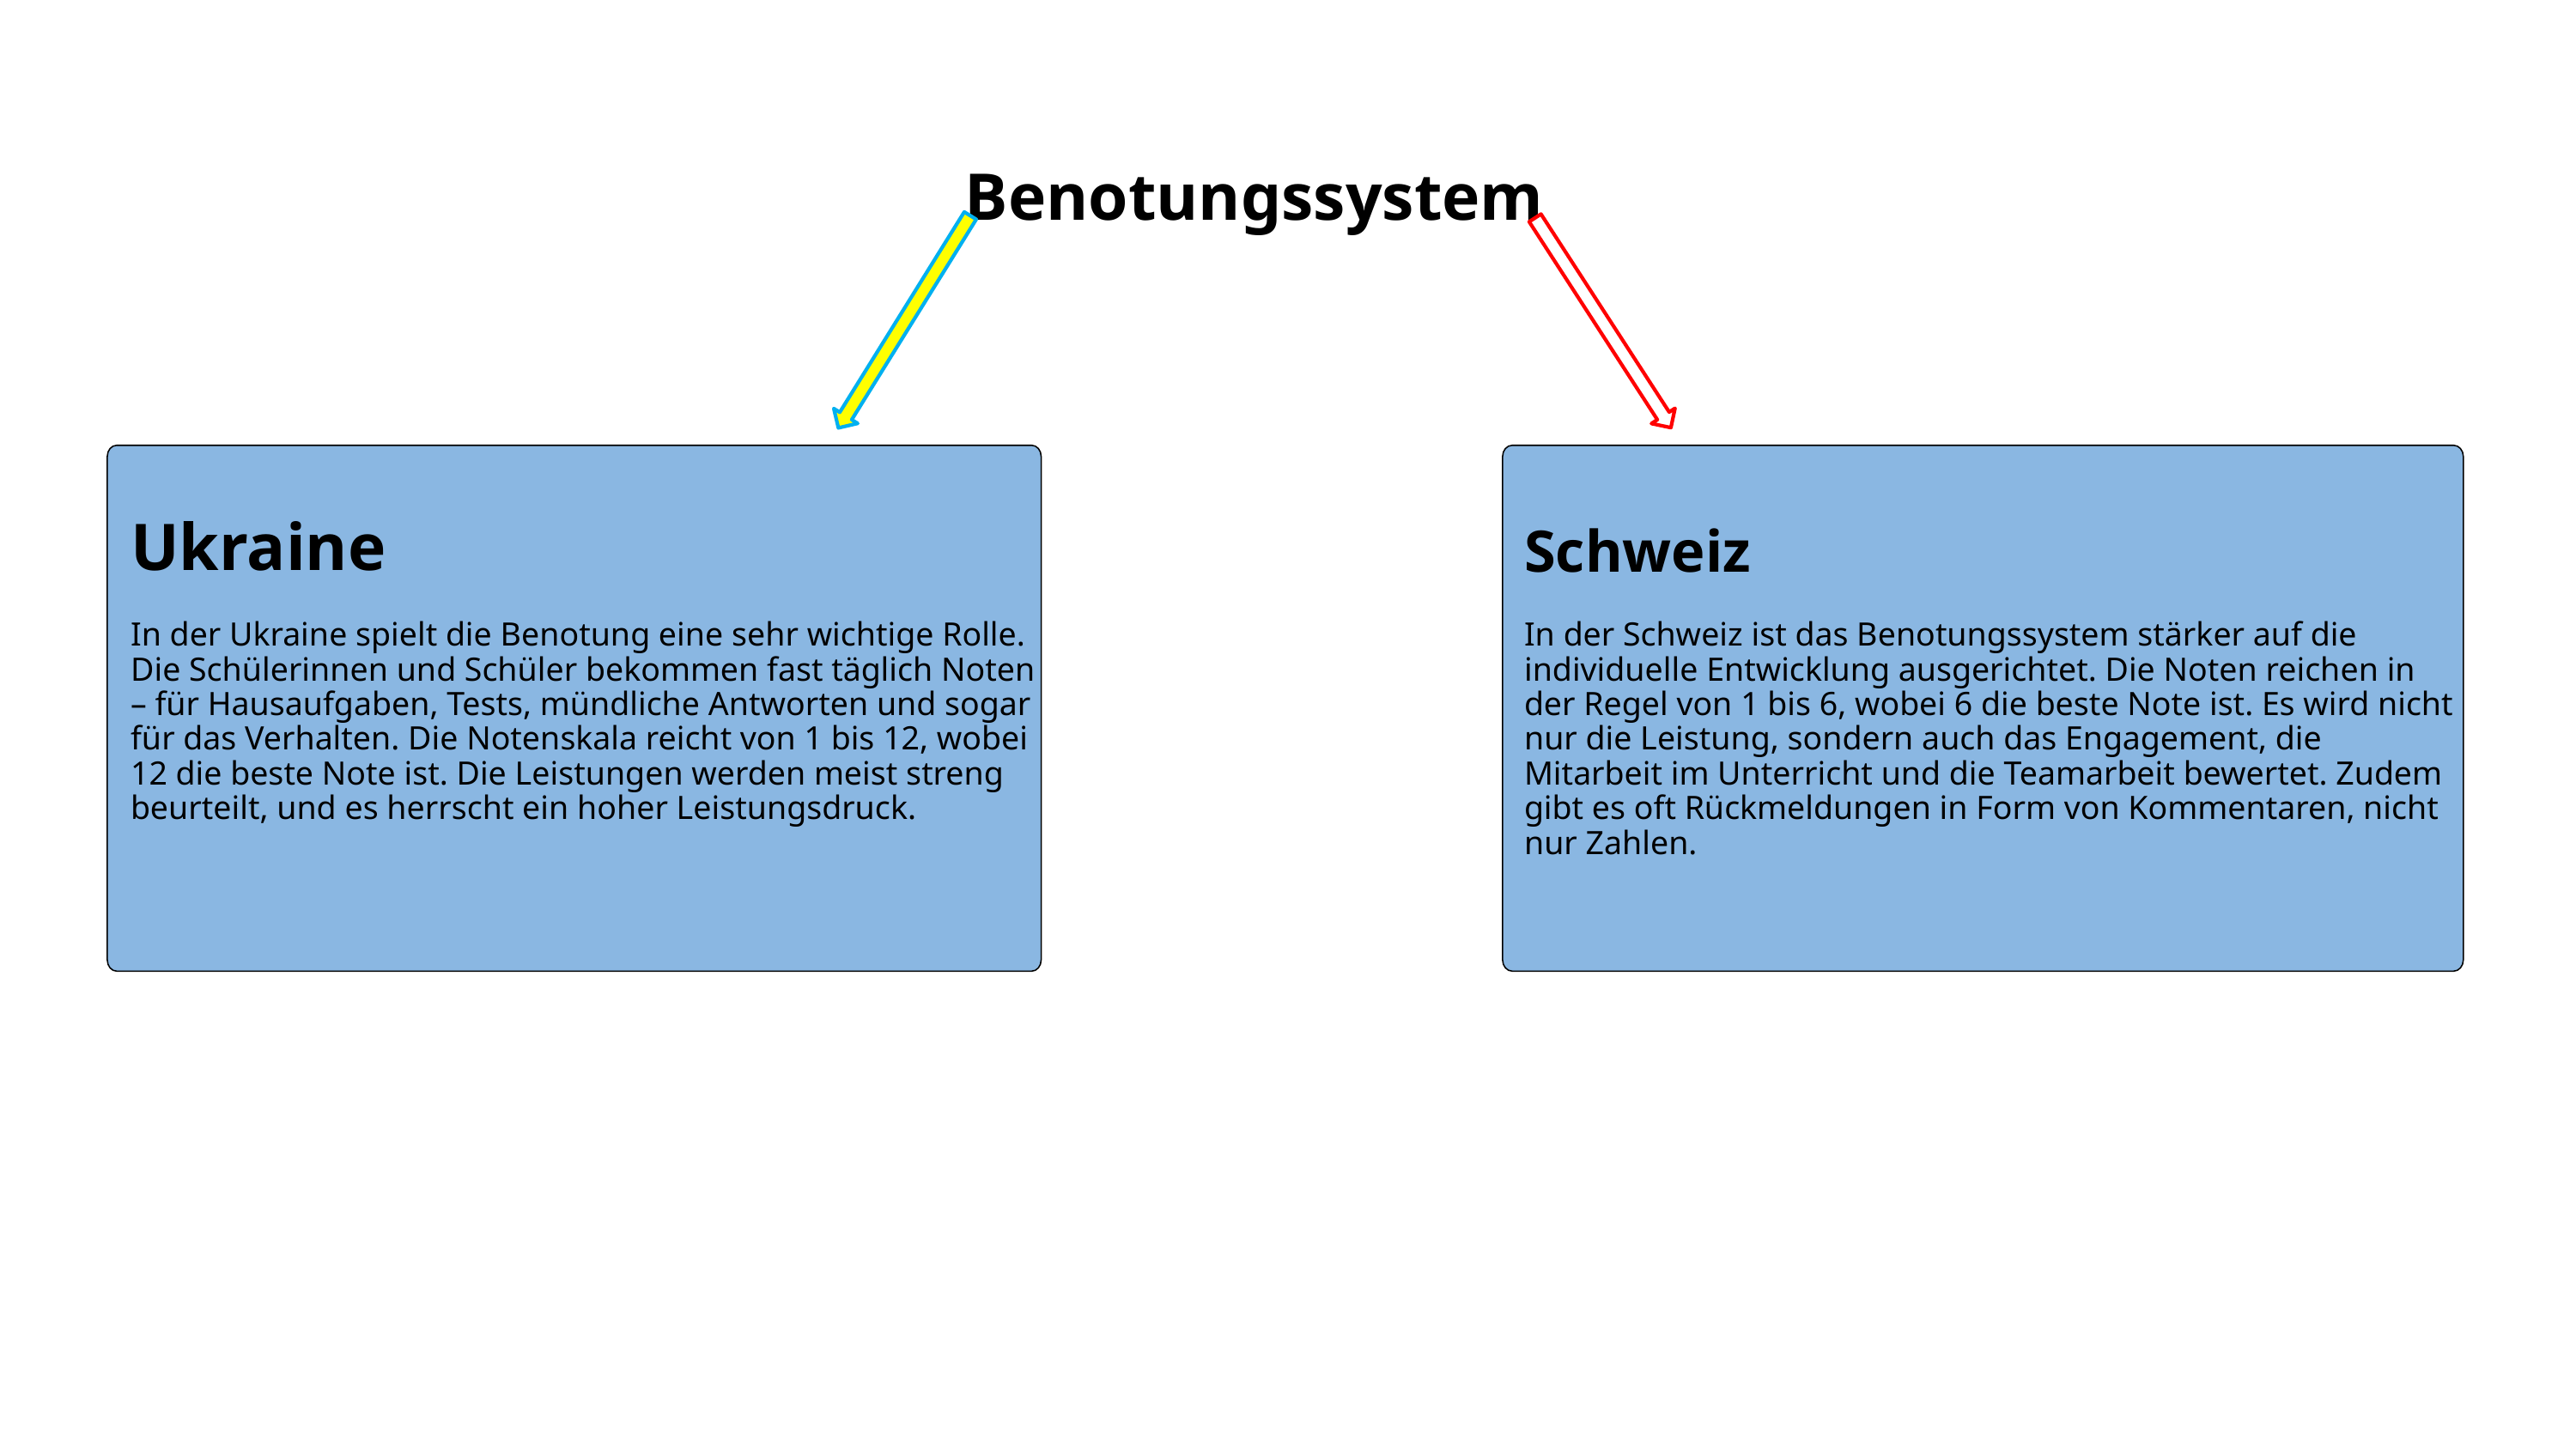

Benotungssystem
Ukraine
In der Ukraine spielt die Benotung eine sehr wichtige Rolle. Die Schülerinnen und Schüler bekommen fast täglich Noten – für Hausaufgaben, Tests, mündliche Antworten und sogar für das Verhalten. Die Notenskala reicht von 1 bis 12, wobei 12 die beste Note ist. Die Leistungen werden meist streng beurteilt, und es herrscht ein hoher Leistungsdruck.
Schweiz
In der Schweiz ist das Benotungssystem stärker auf die individuelle Entwicklung ausgerichtet. Die Noten reichen in der Regel von 1 bis 6, wobei 6 die beste Note ist. Es wird nicht nur die Leistung, sondern auch das Engagement, die Mitarbeit im Unterricht und die Teamarbeit bewertet. Zudem gibt es oft Rückmeldungen in Form von Kommentaren, nicht nur Zahlen.